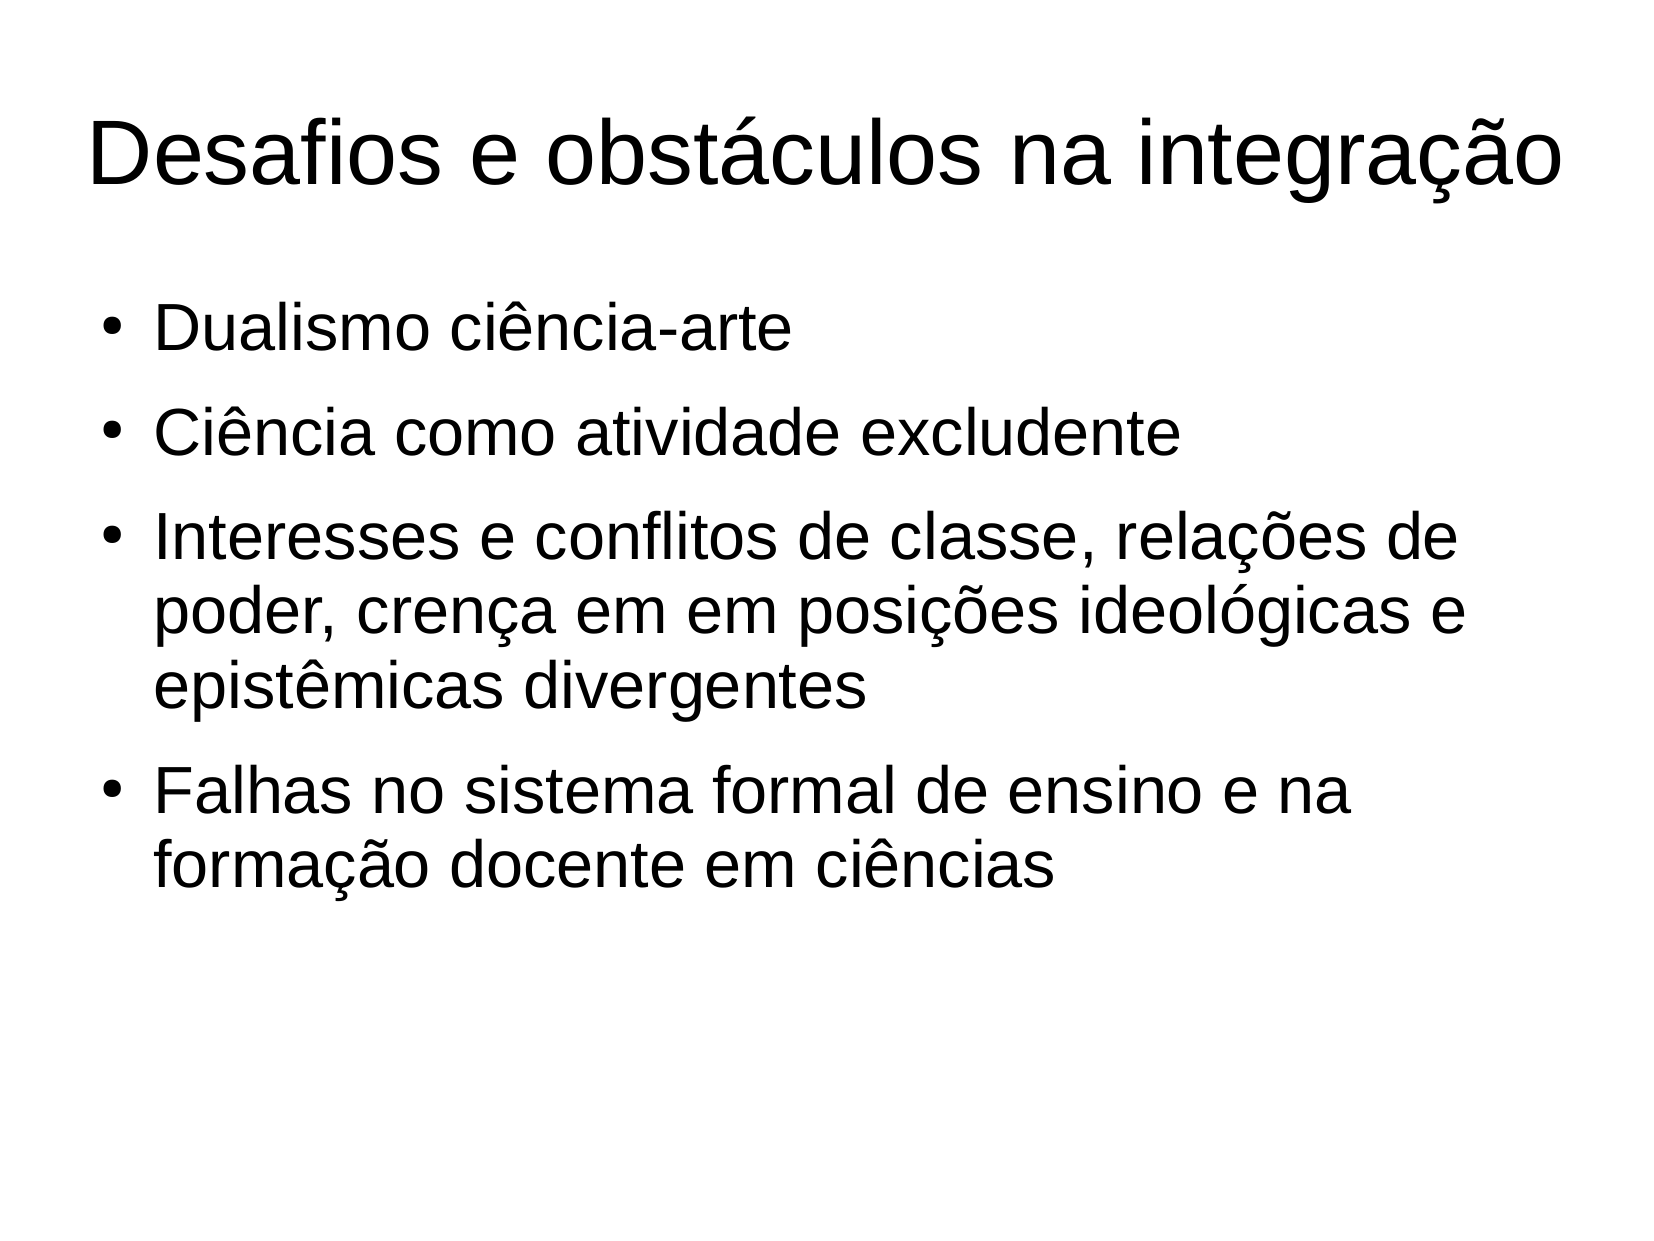

# Desafios e obstáculos na integração
Dualismo ciência-arte
Ciência como atividade excludente
Interesses e conflitos de classe, relações de poder, crença em em posições ideológicas e epistêmicas divergentes
Falhas no sistema formal de ensino e na formação docente em ciências